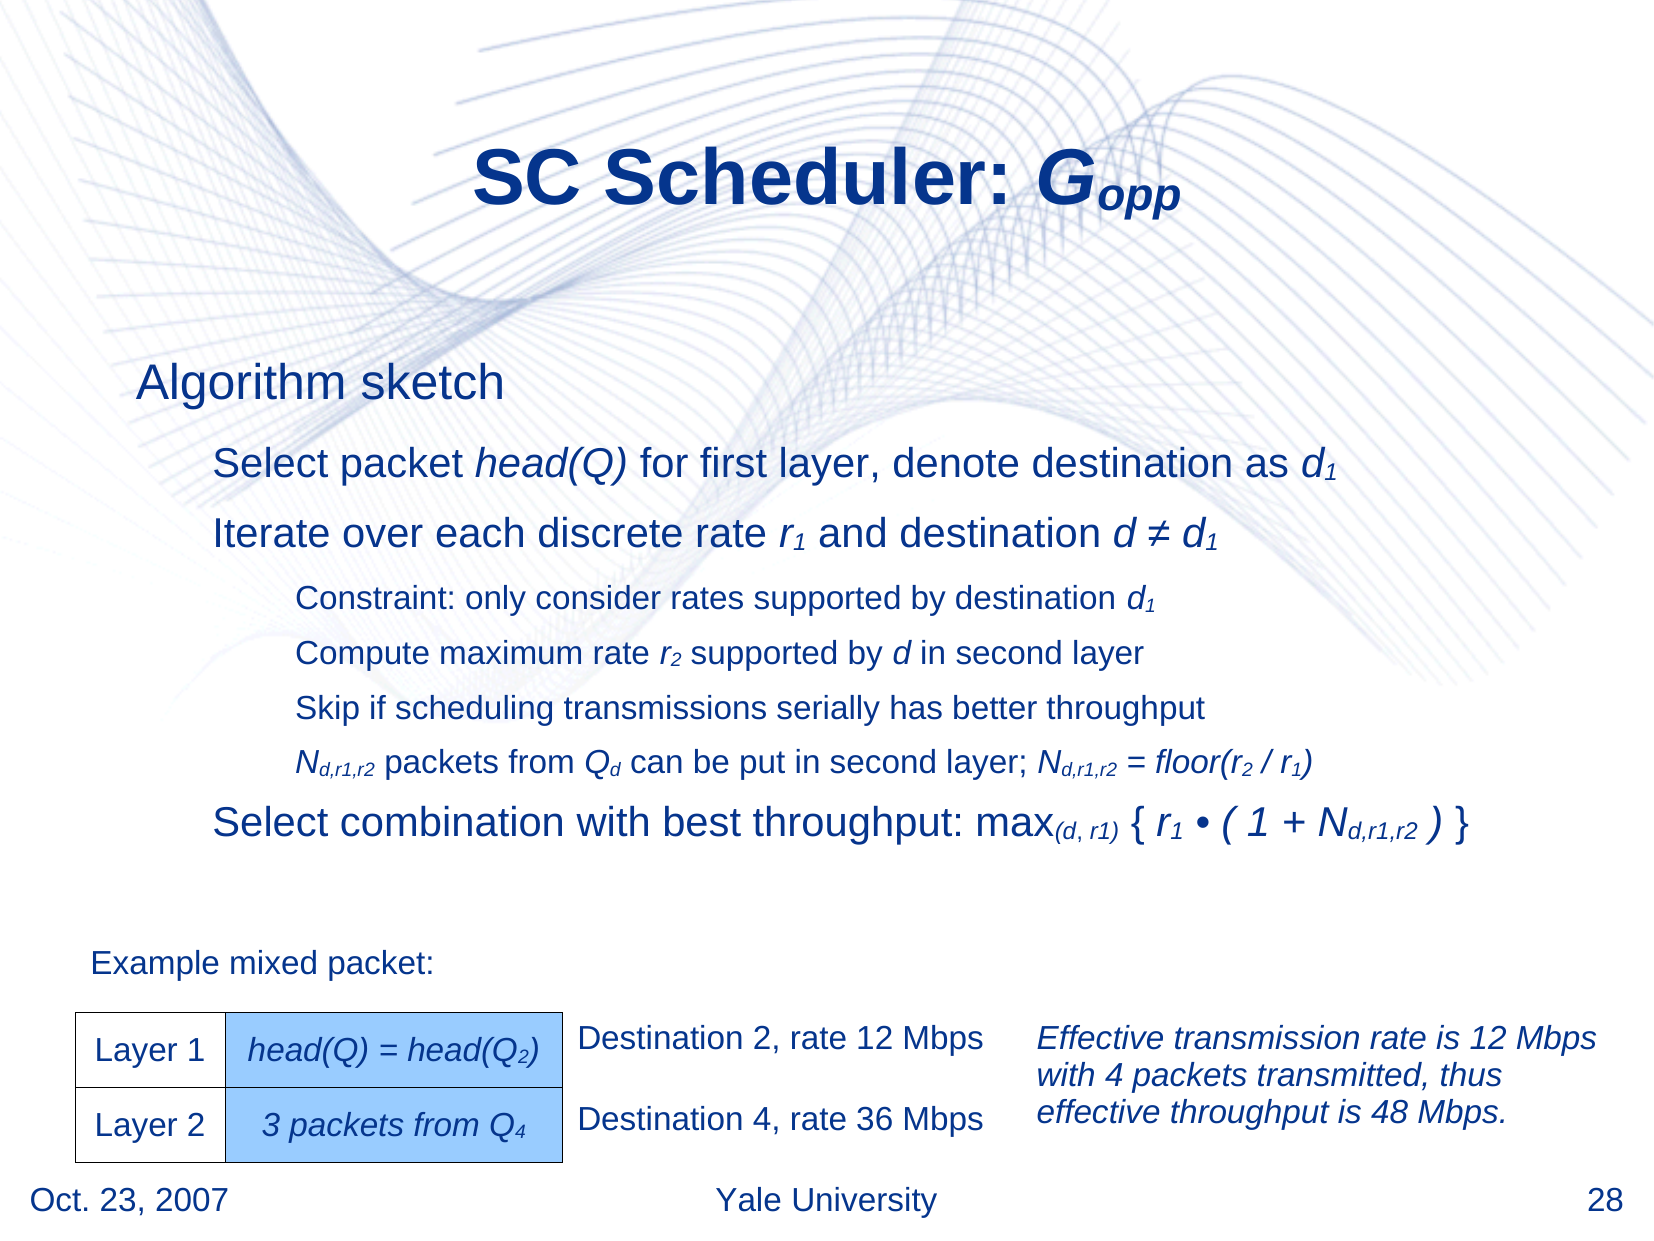

# SC Scheduler: Gopp
Algorithm sketch
Select packet head(Q) for first layer, denote destination as d1
Iterate over each discrete rate r1 and destination d ≠ d1
Constraint: only consider rates supported by destination d1
Compute maximum rate r2 supported by d in second layer
Skip if scheduling transmissions serially has better throughput
Nd,r1,r2 packets from Qd can be put in second layer; Nd,r1,r2 = floor(r2 / r1)
Select combination with best throughput: max(d, r1) { r1 • ( 1 + Nd,r1,r2 ) }
Example mixed packet:
Layer 1
head(Q) = head(Q2)
Layer 2
3 packets from Q4
Destination 2, rate 12 Mbps
Effective transmission rate is 12 Mbps
with 4 packets transmitted, thus
effective throughput is 48 Mbps.
Destination 4, rate 36 Mbps
Oct. 23, 2007
Yale University
28